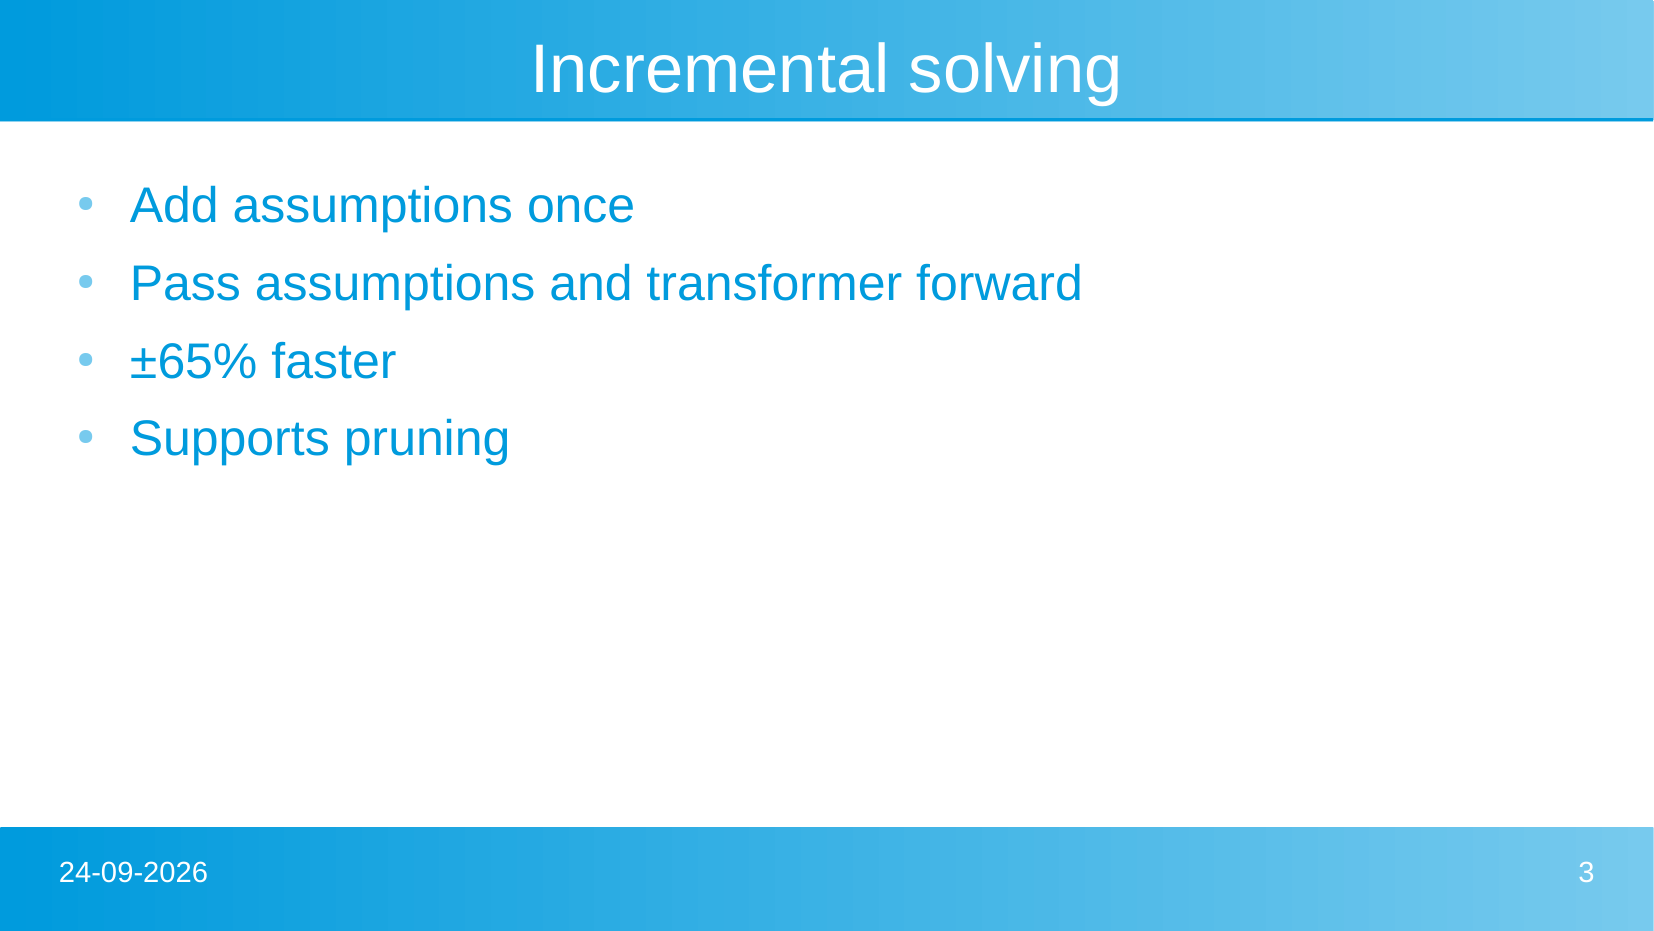

# Incremental solving
Add assumptions once
Pass assumptions and transformer forward
±65% faster
Supports pruning
3